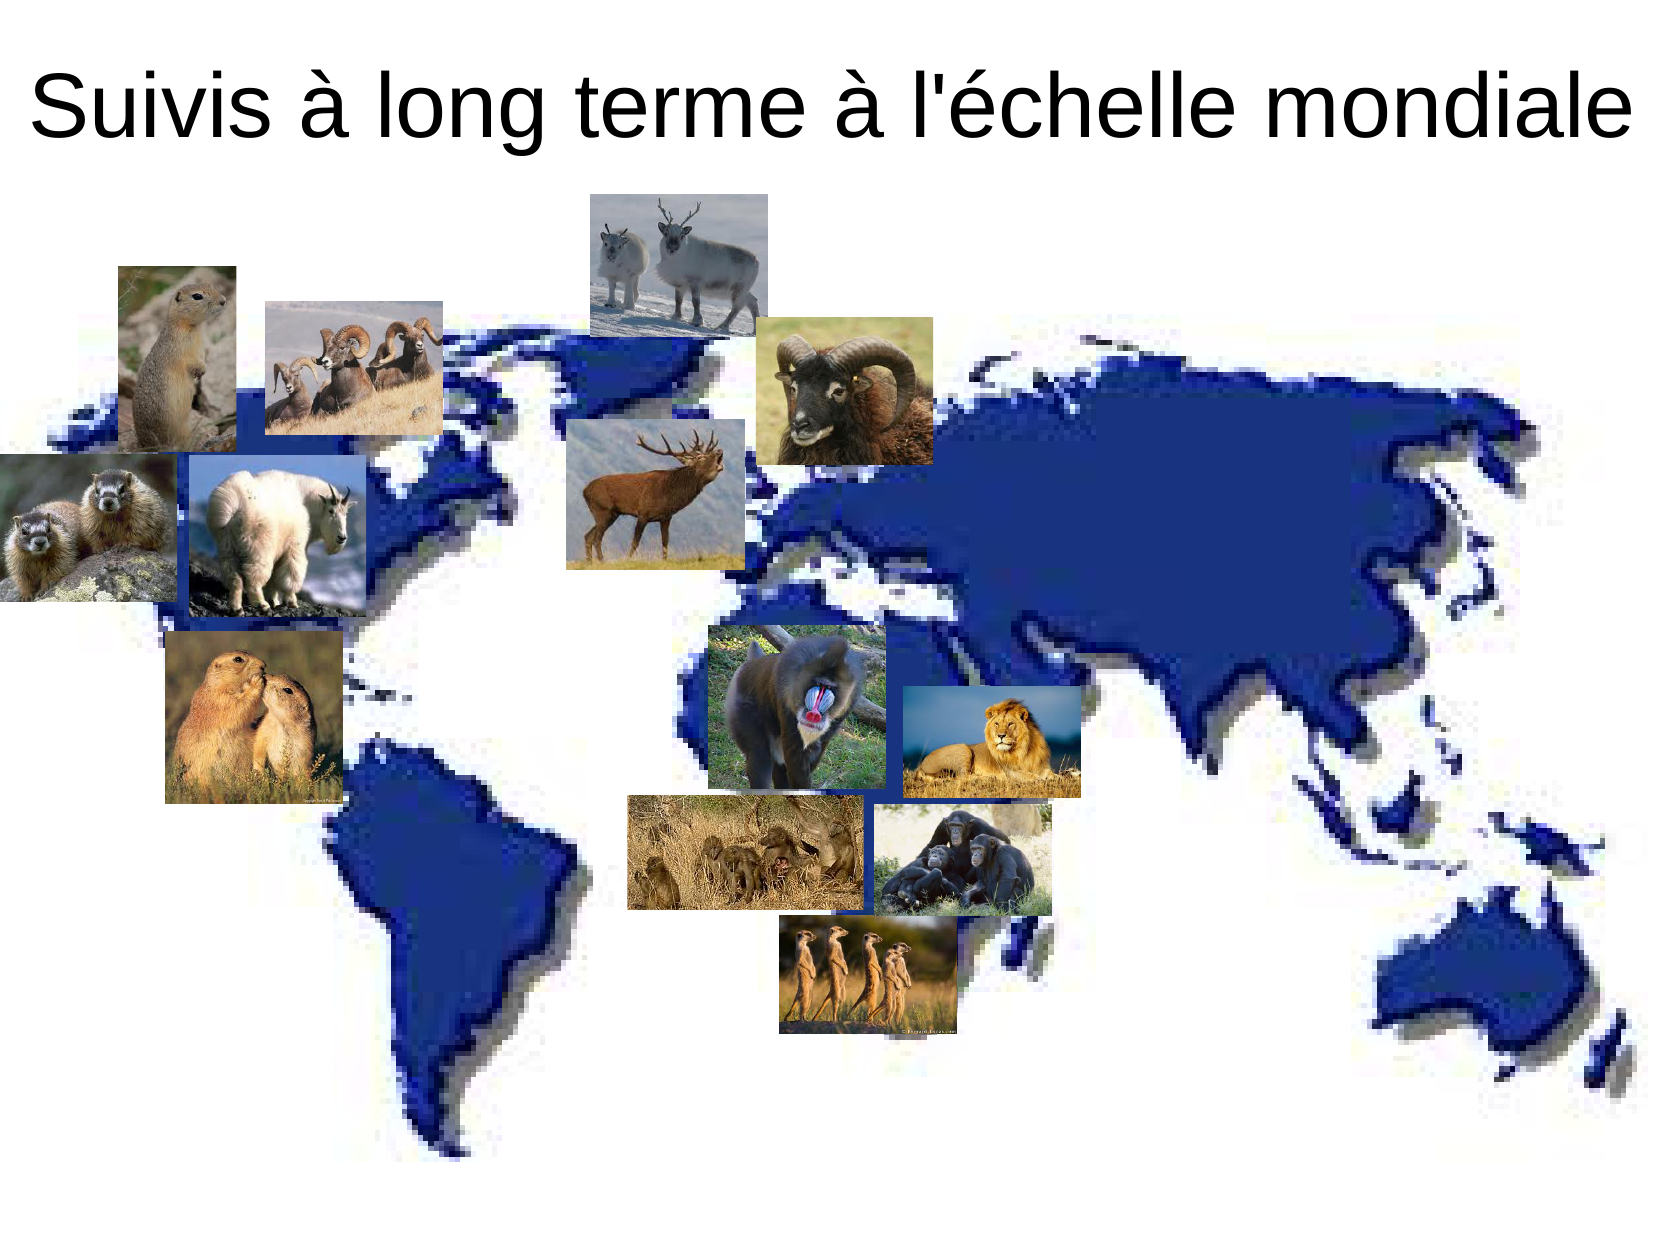

# Suivis à long terme à l'échelle mondiale